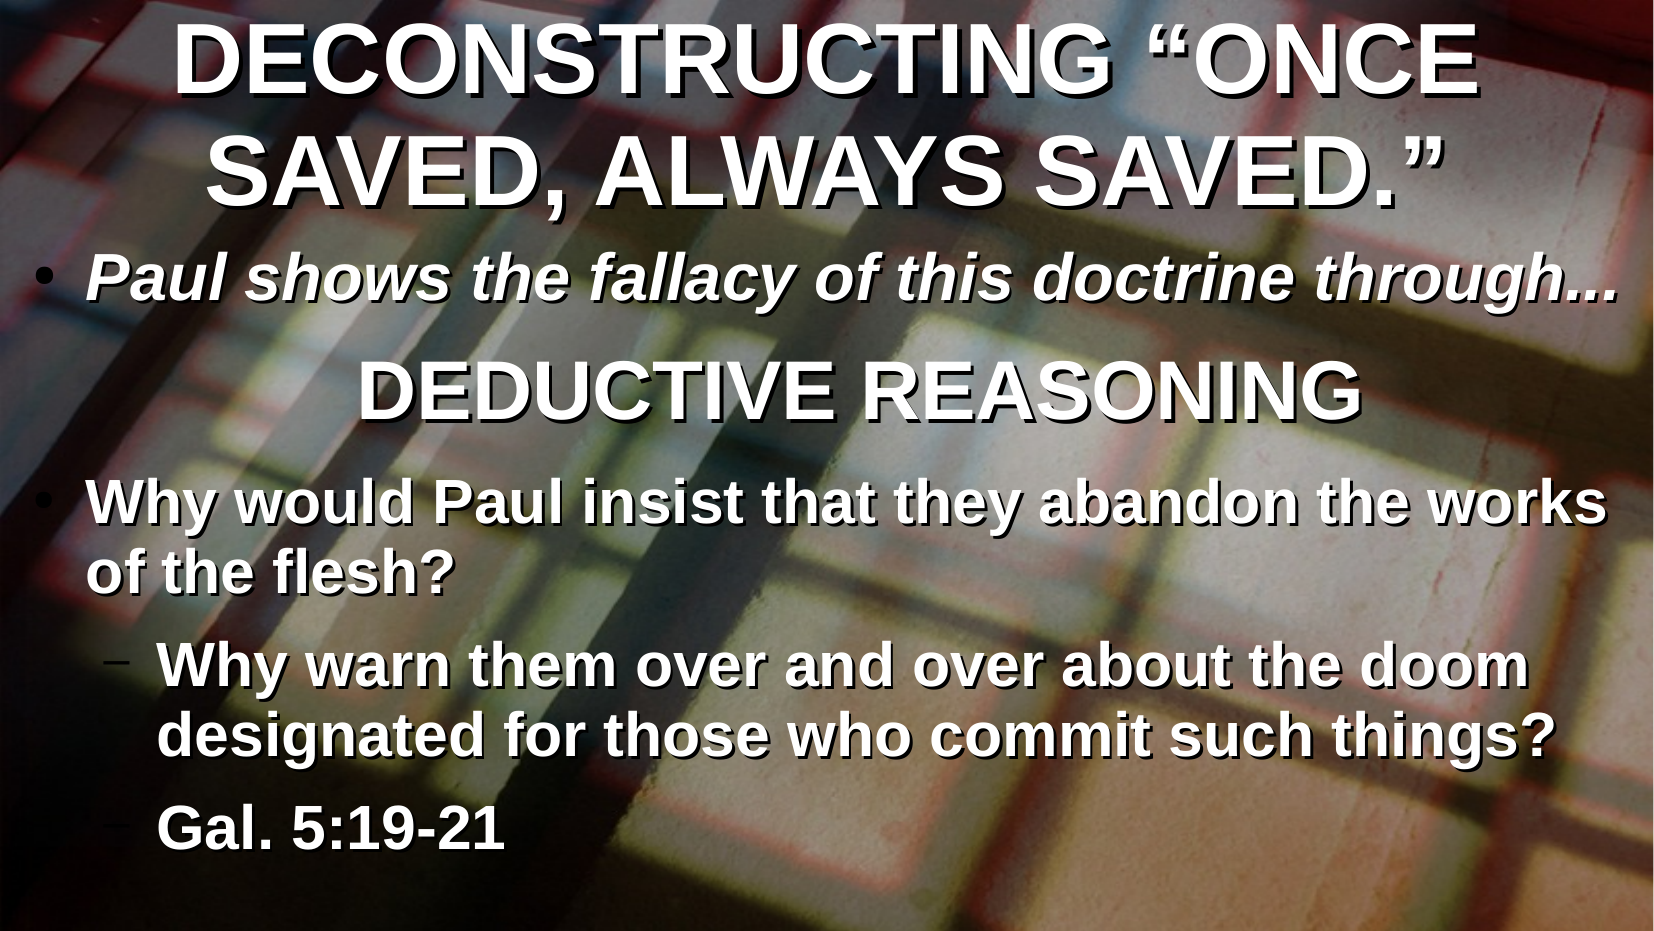

# DECONSTRUCTING “ONCE SAVED, ALWAYS SAVED.”
Paul shows the fallacy of this doctrine through...
DEDUCTIVE REASONING
Why would Paul insist that they abandon the works of the flesh?
Why warn them over and over about the doom designated for those who commit such things?
Gal. 5:19-21